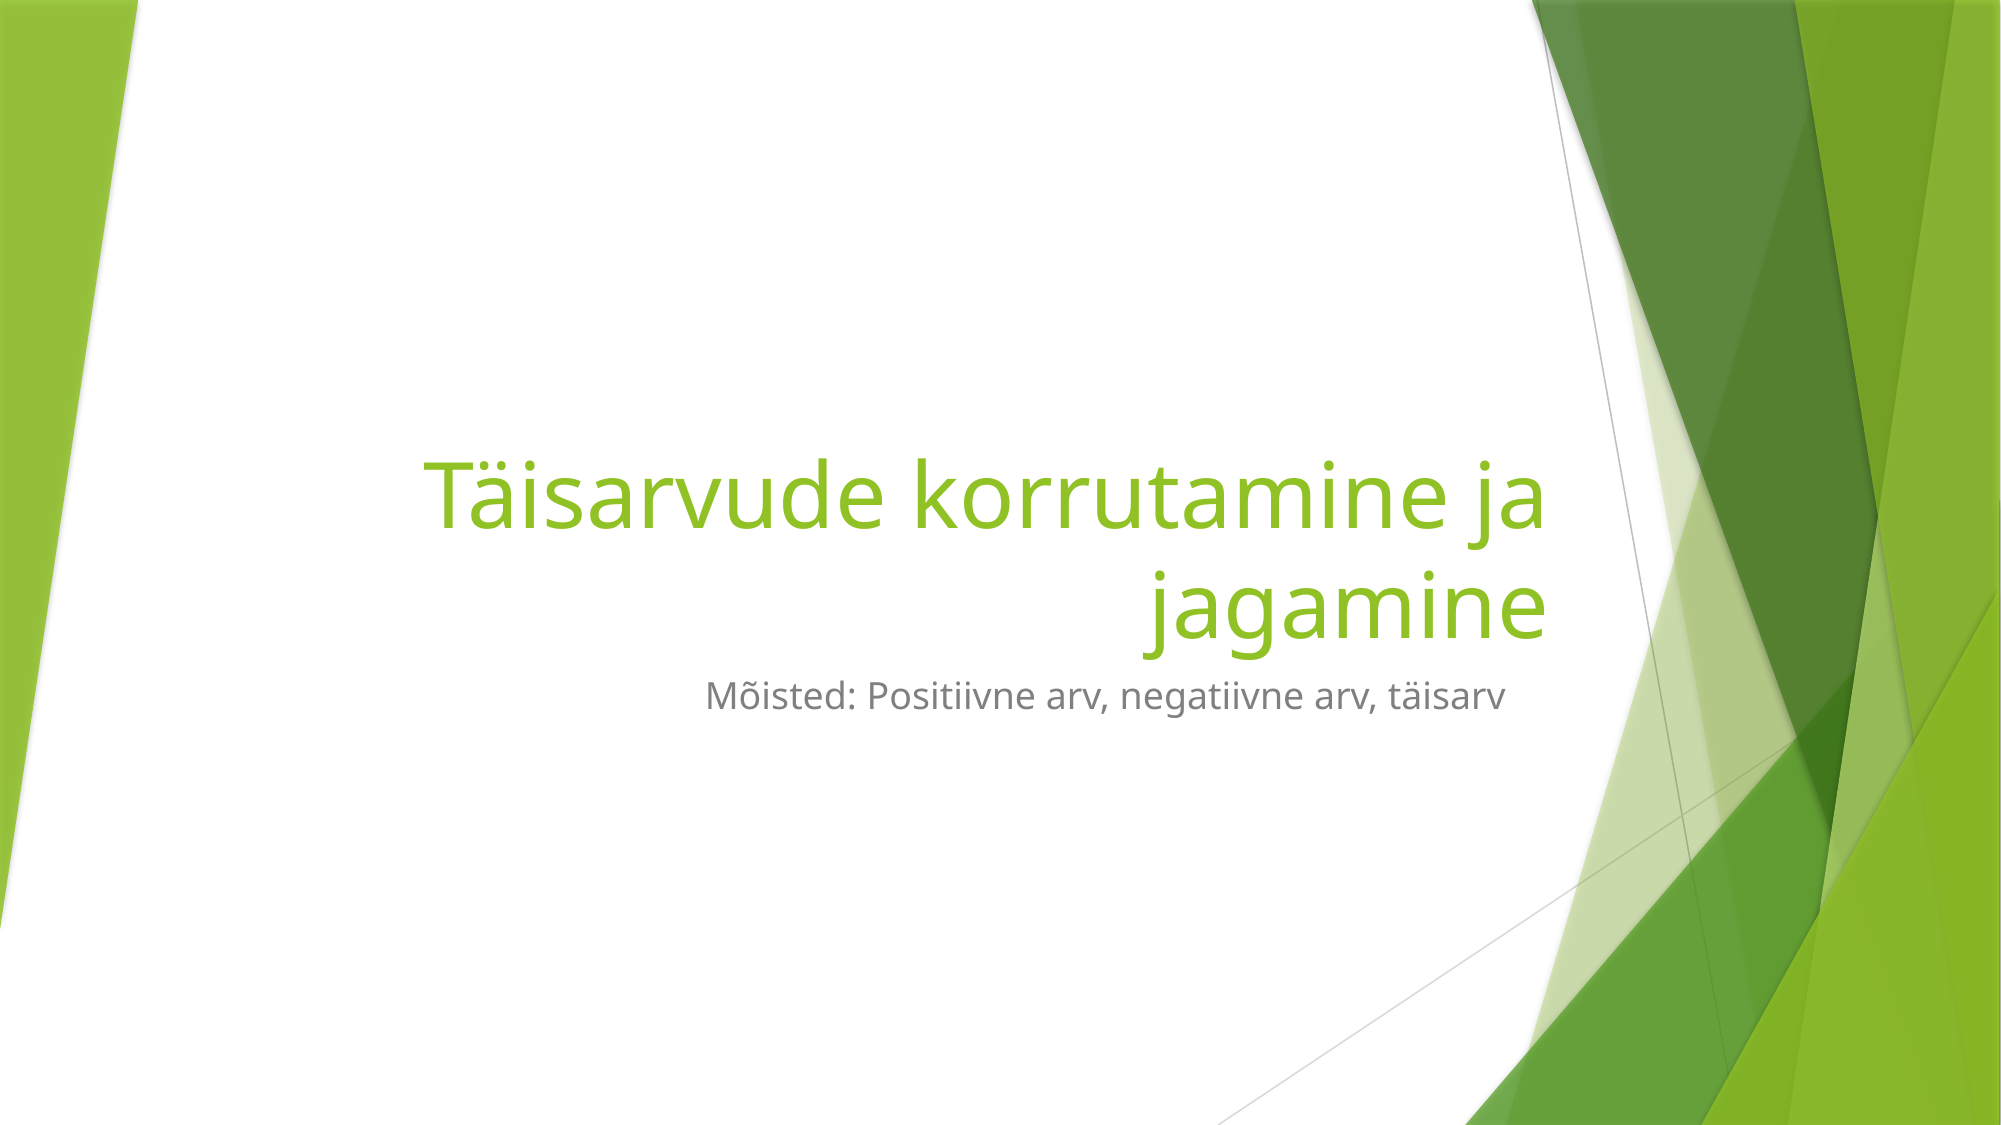

# Täisarvude korrutamine ja jagamine
Mõisted: Positiivne arv, negatiivne arv, täisarv